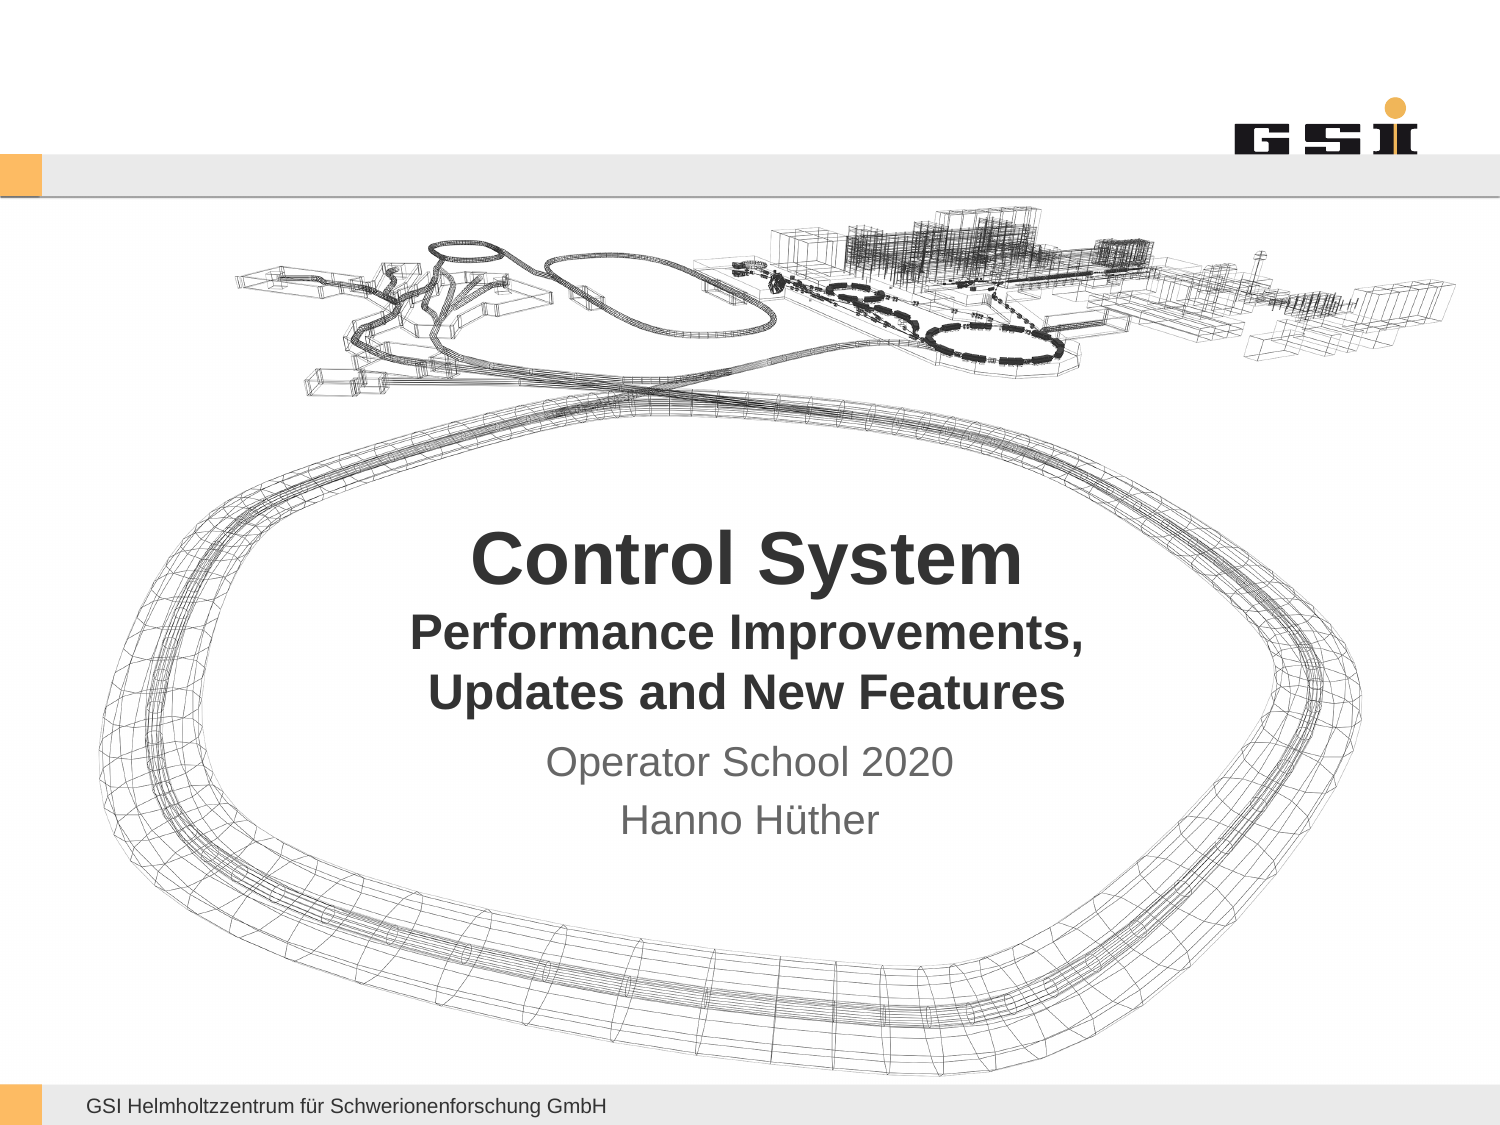

# Control System Performance Improvements, Updates and New Features
Operator School 2020
Hanno Hüther